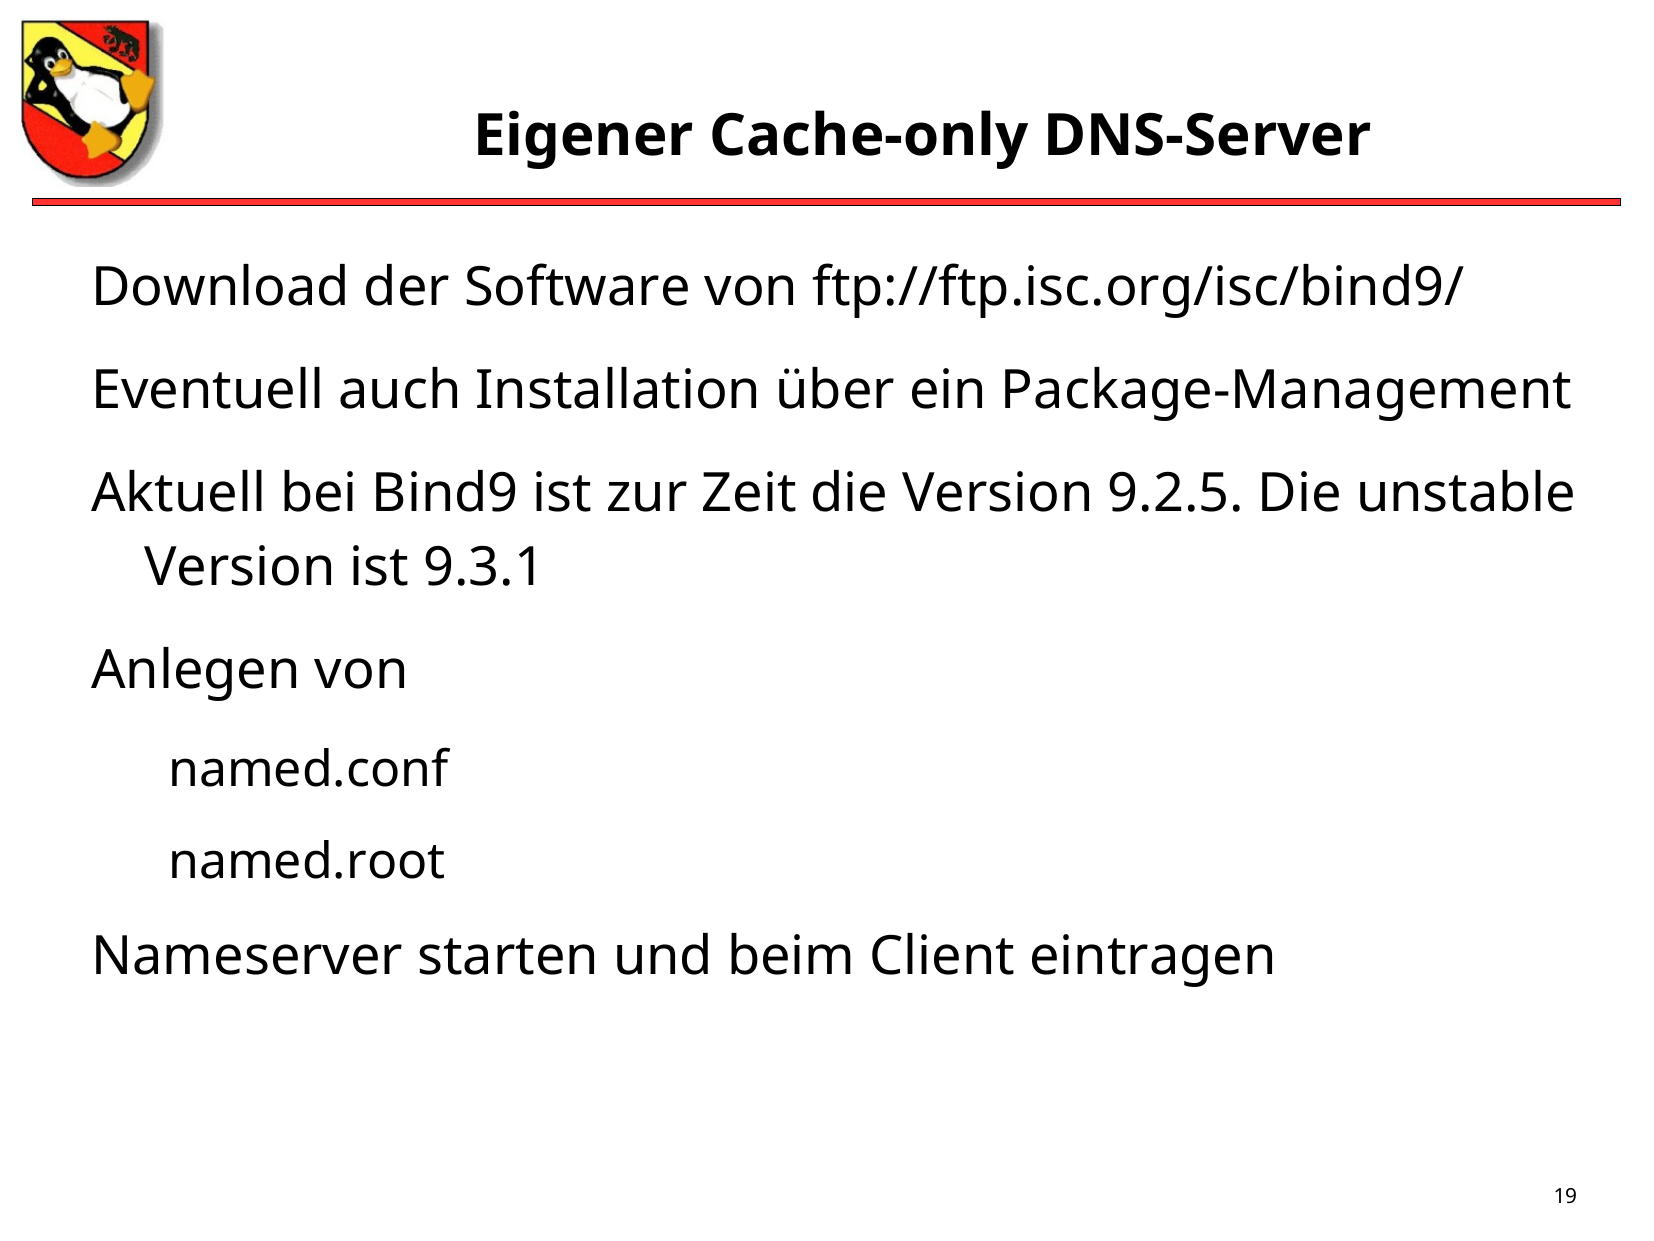

# Eigener Cache-only DNS-Server
Download der Software von ftp://ftp.isc.org/isc/bind9/
Eventuell auch Installation über ein Package-Management
Aktuell bei Bind9 ist zur Zeit die Version 9.2.5. Die unstable Version ist 9.3.1
Anlegen von
named.conf
named.root
Nameserver starten und beim Client eintragen